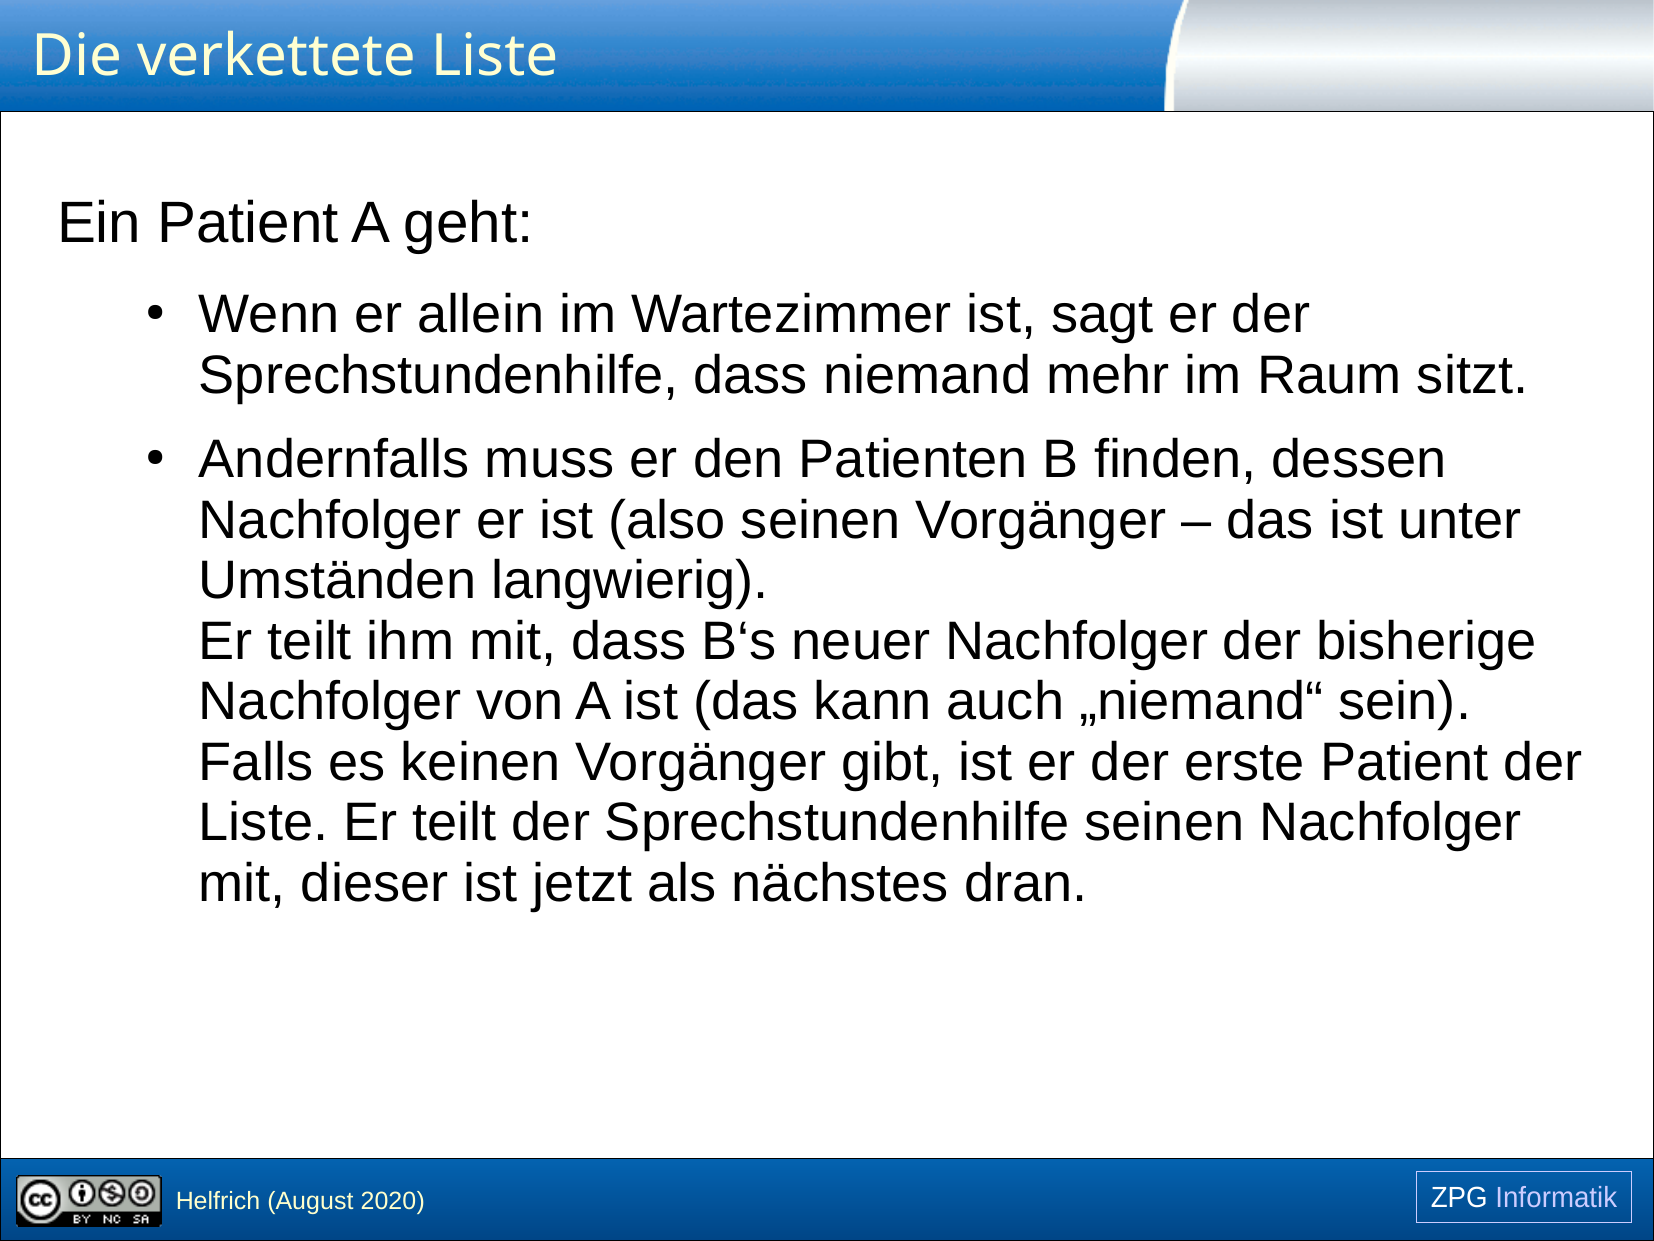

# Die verkettete Liste
Ein Patient A geht:
Wenn er allein im Wartezimmer ist, sagt er der Sprechstundenhilfe, dass niemand mehr im Raum sitzt.
Andernfalls muss er den Patienten B finden, dessen Nachfolger er ist (also seinen Vorgänger – das ist unter Umständen langwierig).
Er teilt ihm mit, dass B‘s neuer Nachfolger der bisherige Nachfolger von A ist (das kann auch „niemand“ sein).
Falls es keinen Vorgänger gibt, ist er der erste Patient der Liste. Er teilt der Sprechstundenhilfe seinen Nachfolger mit, dieser ist jetzt als nächstes dran.